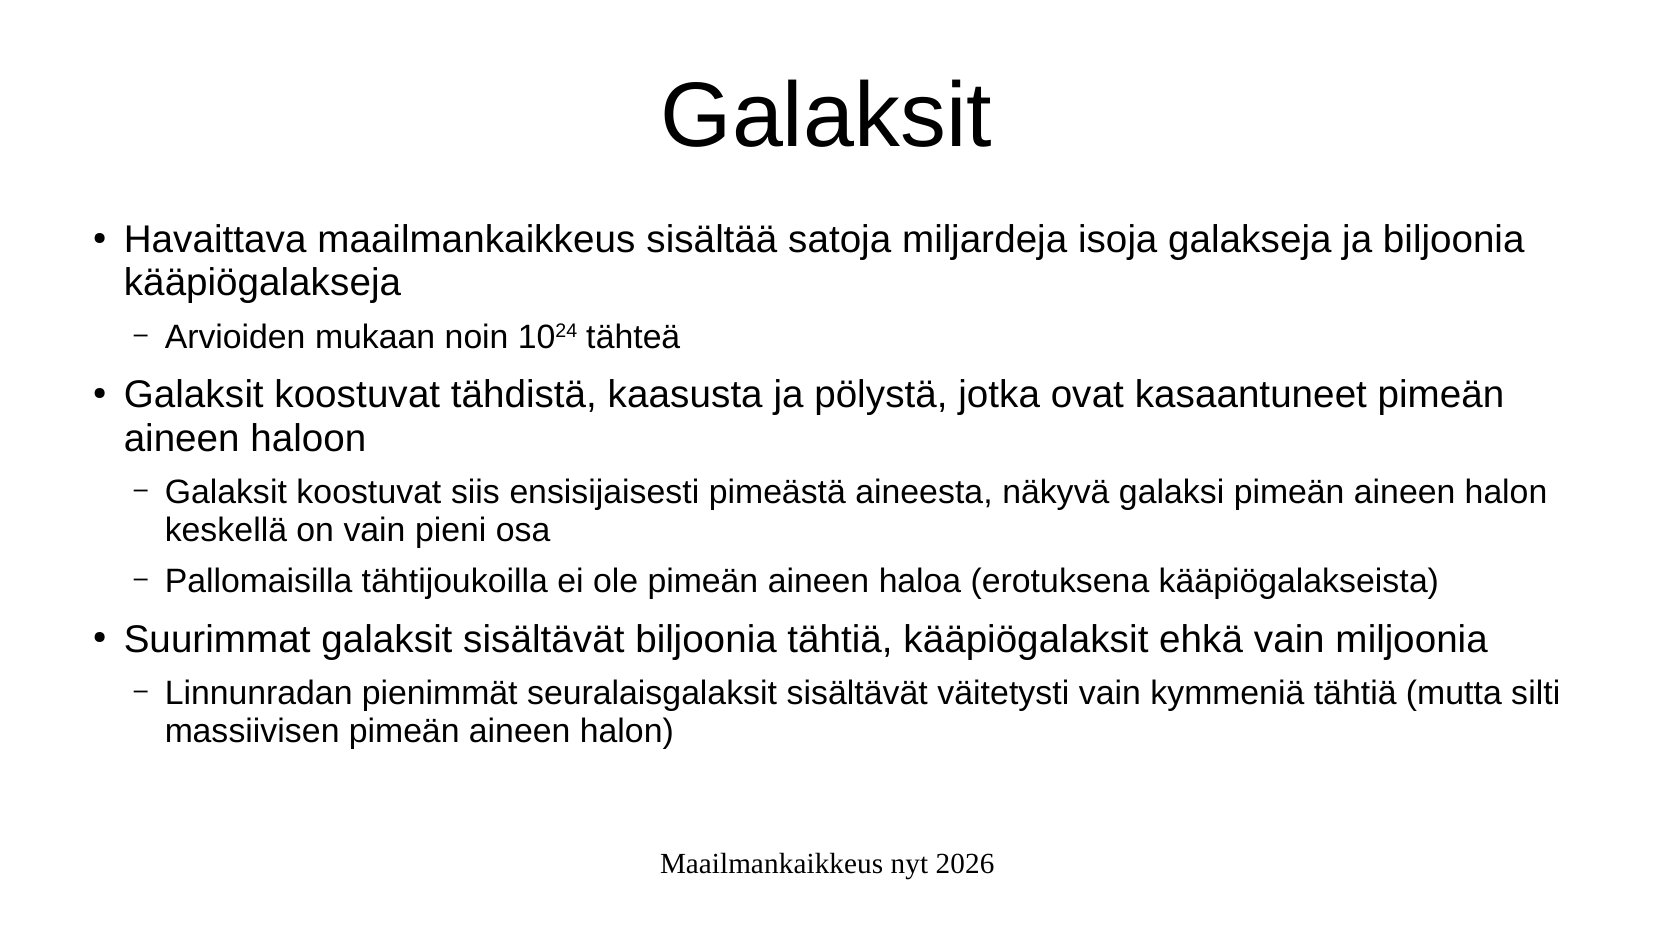

# Galaksit
Havaittava maailmankaikkeus sisältää satoja miljardeja isoja galakseja ja biljoonia kääpiögalakseja
Arvioiden mukaan noin 1024 tähteä
Galaksit koostuvat tähdistä, kaasusta ja pölystä, jotka ovat kasaantuneet pimeän aineen haloon
Galaksit koostuvat siis ensisijaisesti pimeästä aineesta, näkyvä galaksi pimeän aineen halon keskellä on vain pieni osa
Pallomaisilla tähtijoukoilla ei ole pimeän aineen haloa (erotuksena kääpiögalakseista)
Suurimmat galaksit sisältävät biljoonia tähtiä, kääpiögalaksit ehkä vain miljoonia
Linnunradan pienimmät seuralaisgalaksit sisältävät väitetysti vain kymmeniä tähtiä (mutta silti massiivisen pimeän aineen halon)